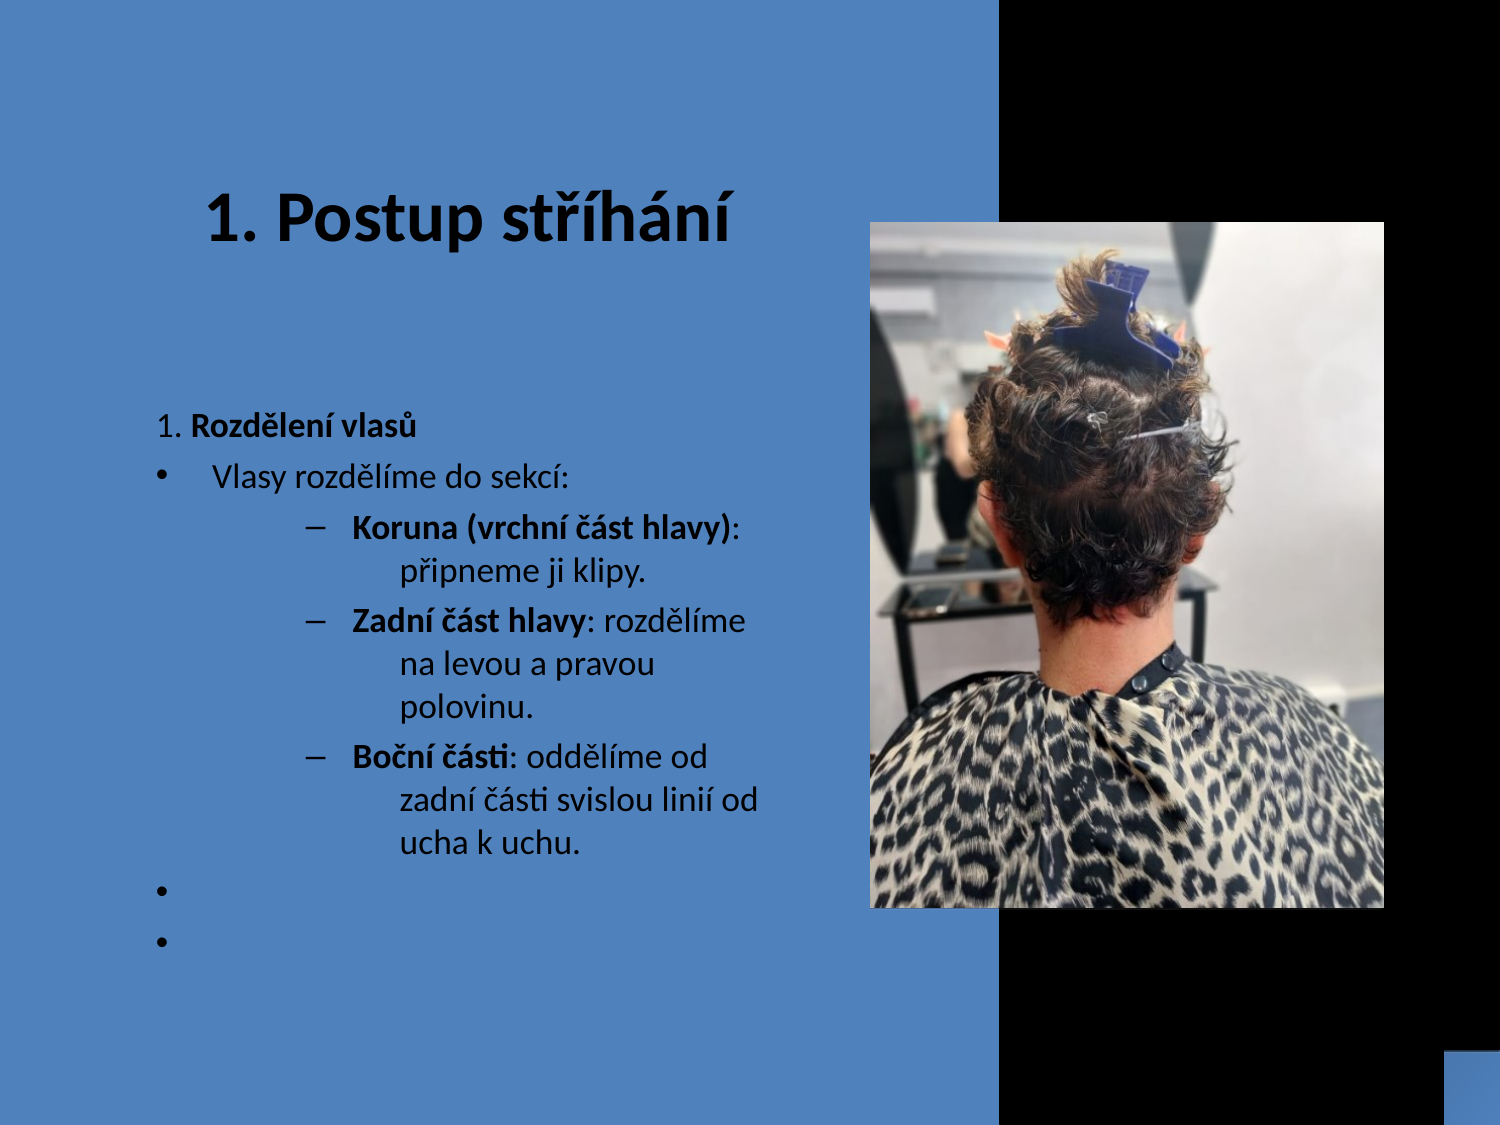

# 1. Postup stříhání
1. Rozdělení vlasů
Vlasy rozdělíme do sekcí:
Koruna (vrchní část hlavy): připneme ji klipy.
Zadní část hlavy: rozdělíme na levou a pravou polovinu.
Boční části: oddělíme od zadní části svislou linií od ucha k uchu.